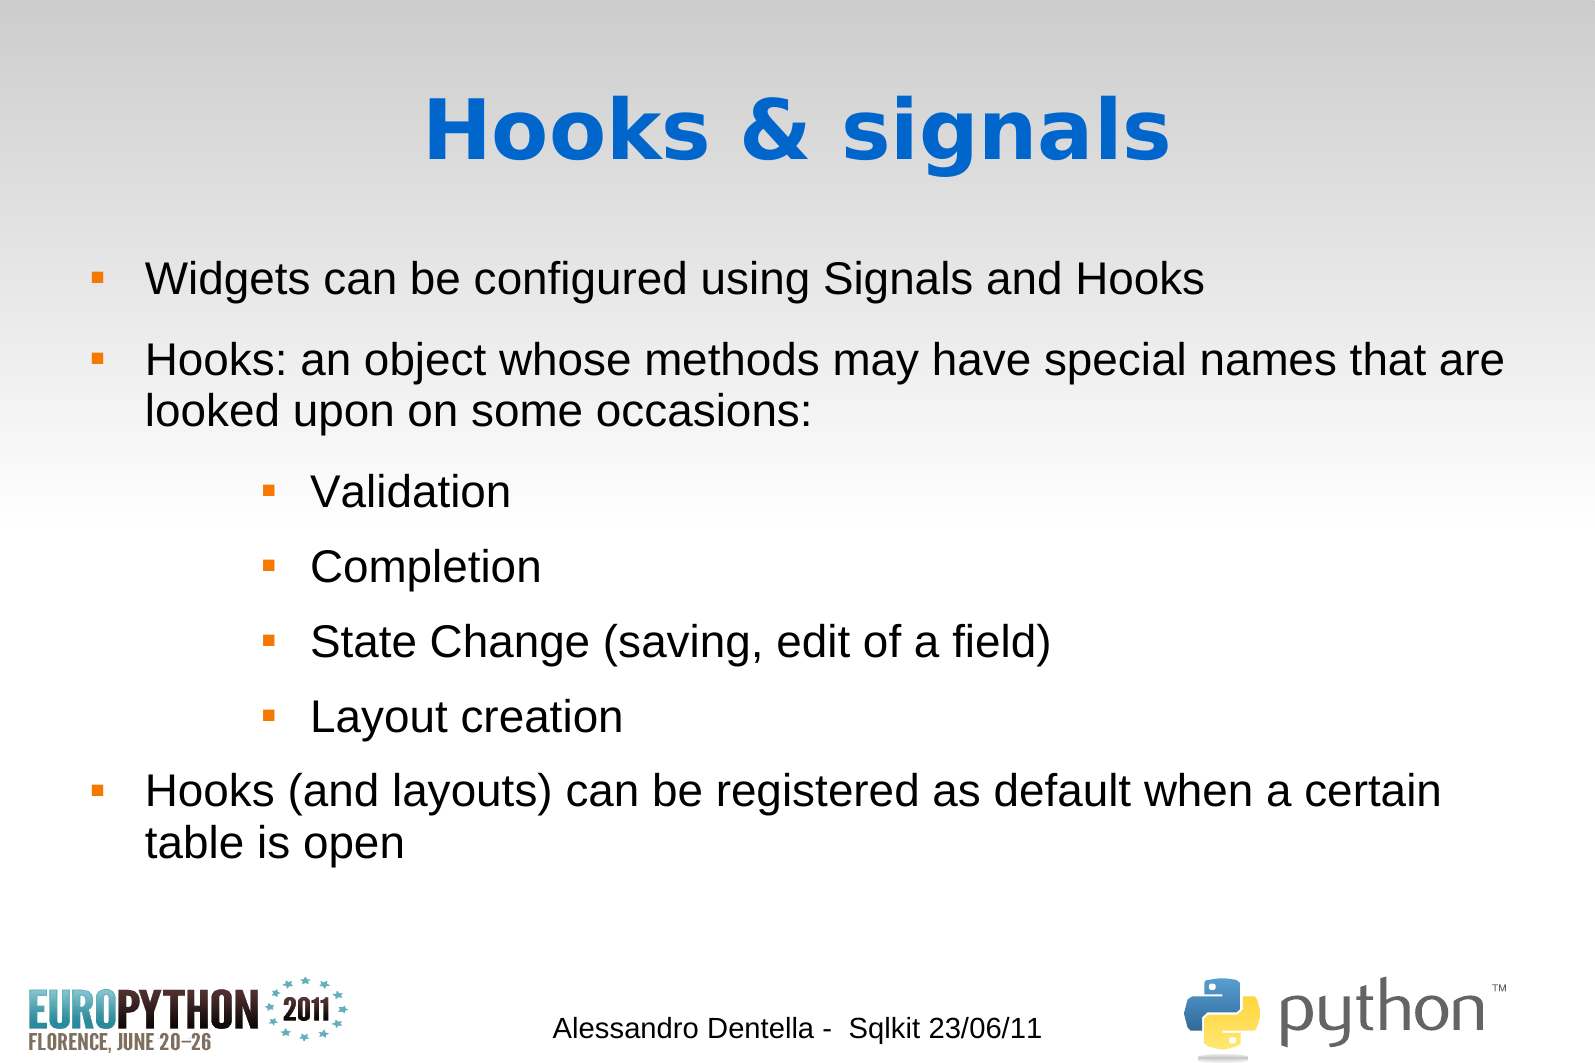

# Hooks & signals
Widgets can be configured using Signals and Hooks
Hooks: an object whose methods may have special names that are looked upon on some occasions:
Validation
Completion
State Change (saving, edit of a field)
Layout creation
Hooks (and layouts) can be registered as default when a certain table is open